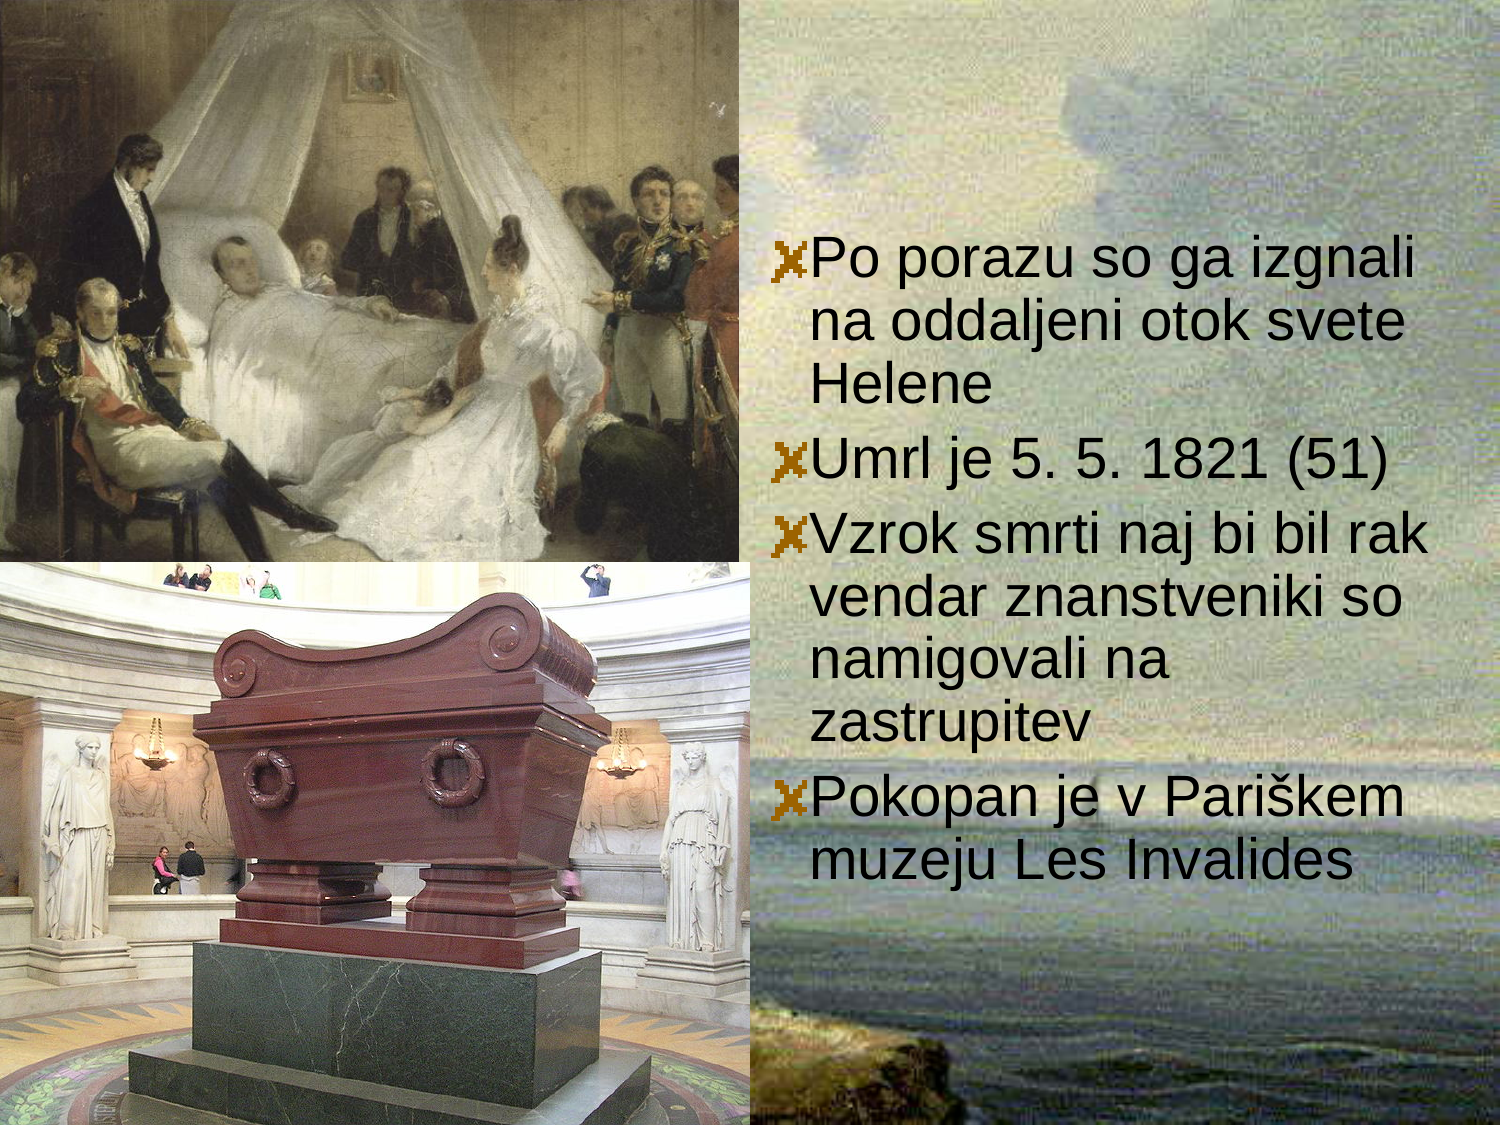

#
Po porazu so ga izgnali na oddaljeni otok svete Helene
Umrl je 5. 5. 1821 (51)
Vzrok smrti naj bi bil rak vendar znanstveniki so namigovali na zastrupitev
Pokopan je v Pariškem muzeju Les Invalides